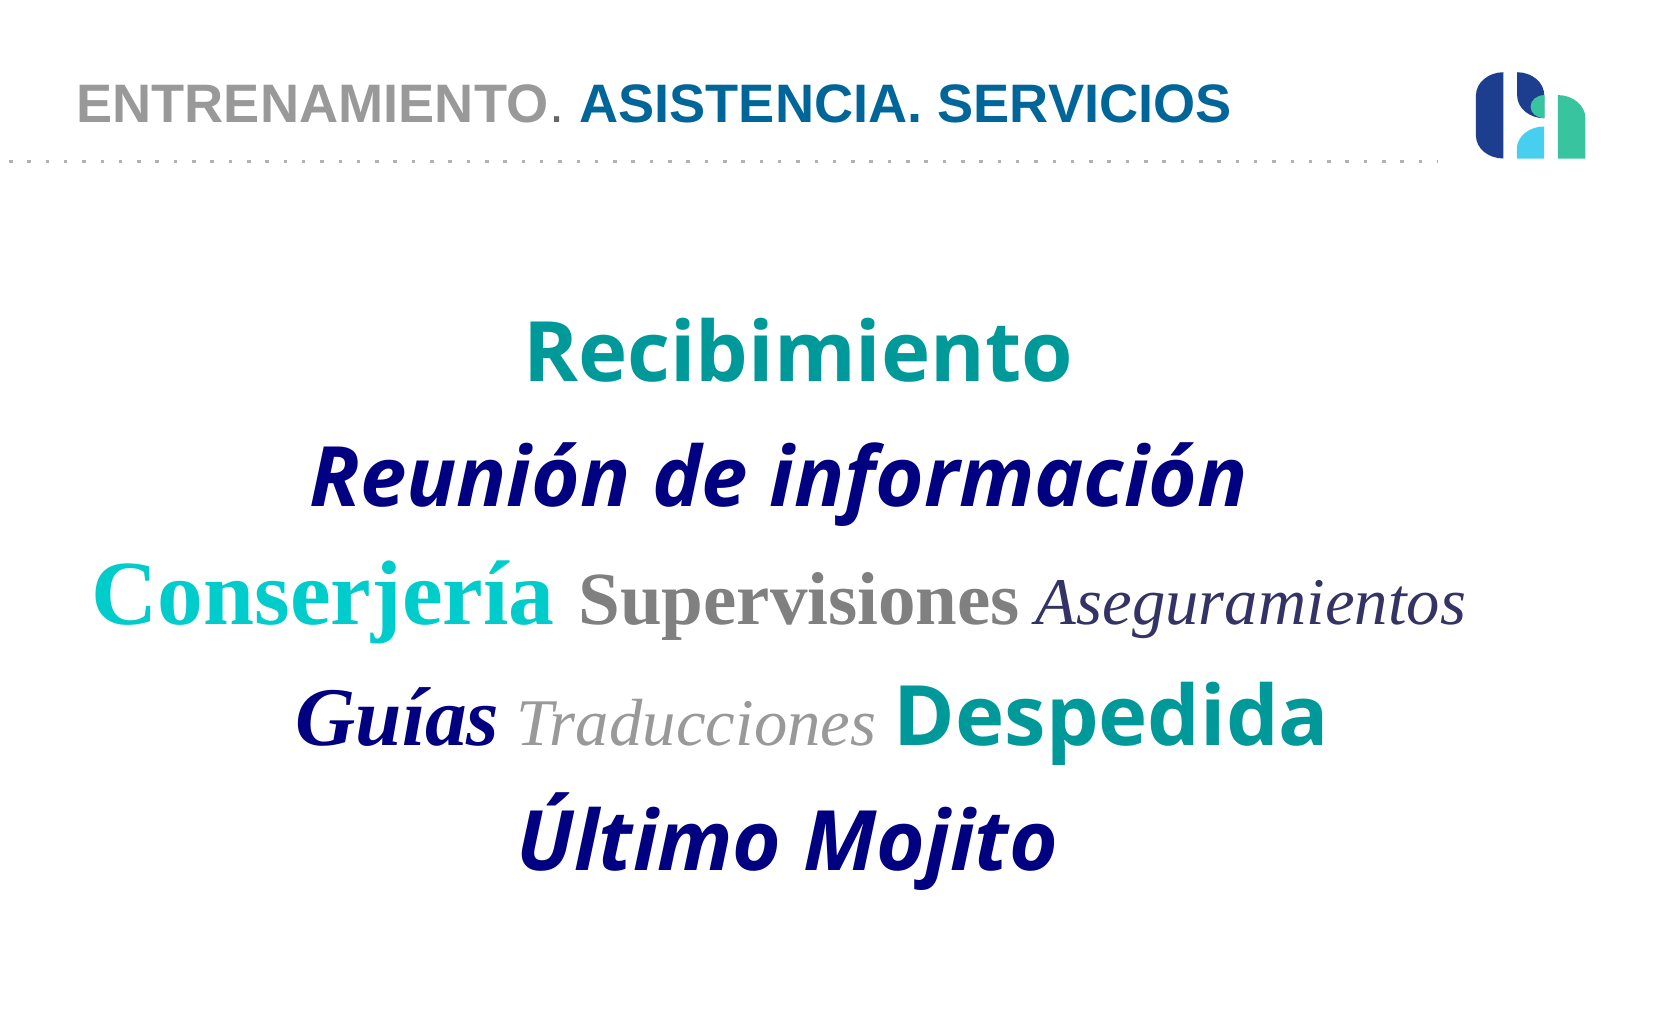

ENTRENAMIENTO. ASISTENCIA. SERVICIOS
 Recibimiento
Reunión de información
Conserjería Supervisiones Aseguramientos
 Guías Traducciones Despedida
Último Mojito